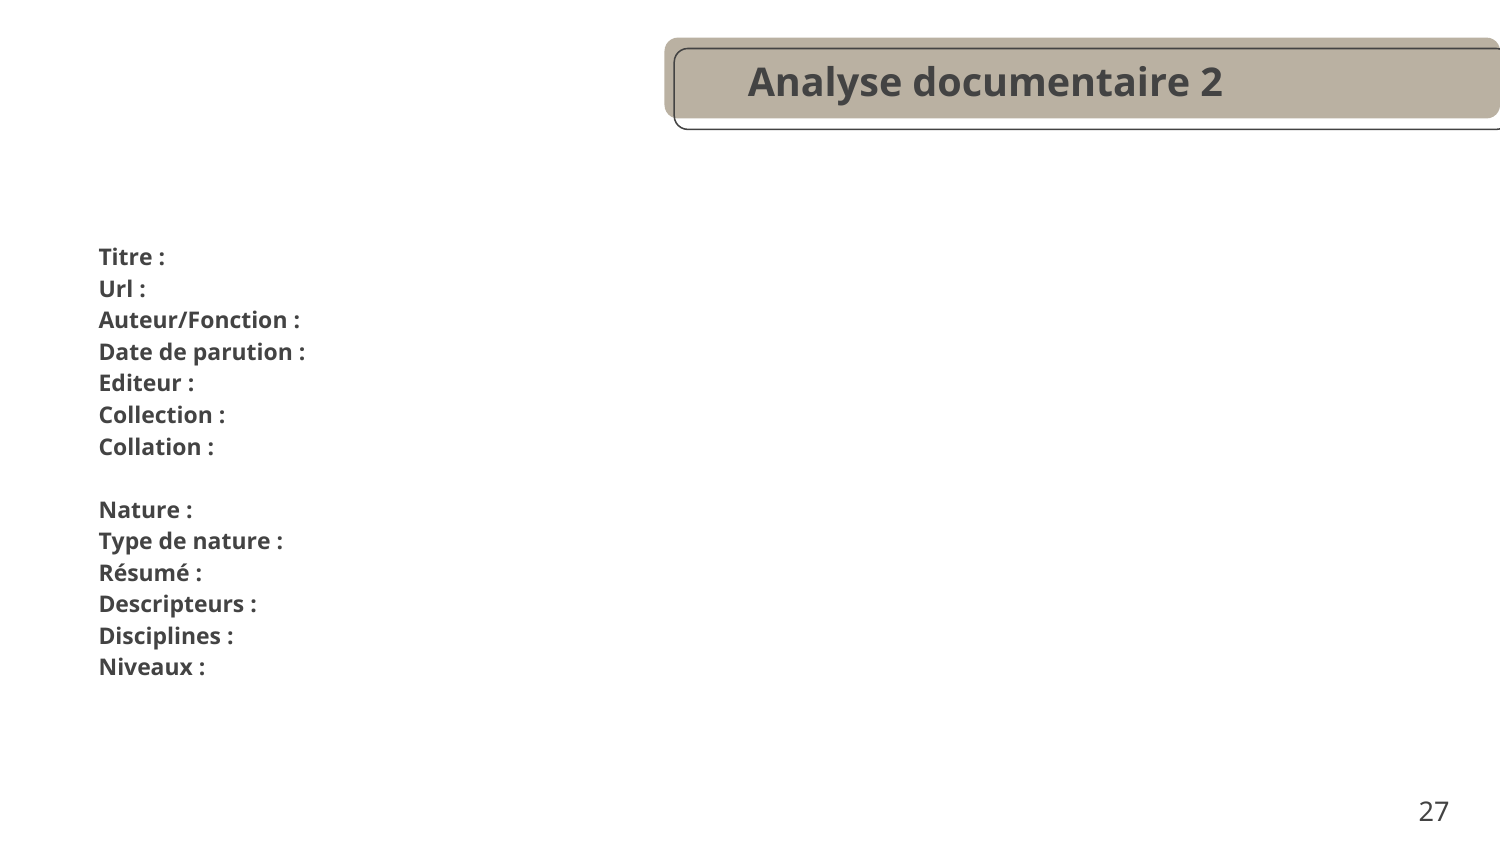

Analyse documentaire 2
# Titre :
Url :
Auteur/Fonction :
Date de parution :
Editeur :
Collection :
Collation :
Nature :
Type de nature :
Résumé :
Descripteurs :
Disciplines :
Niveaux :